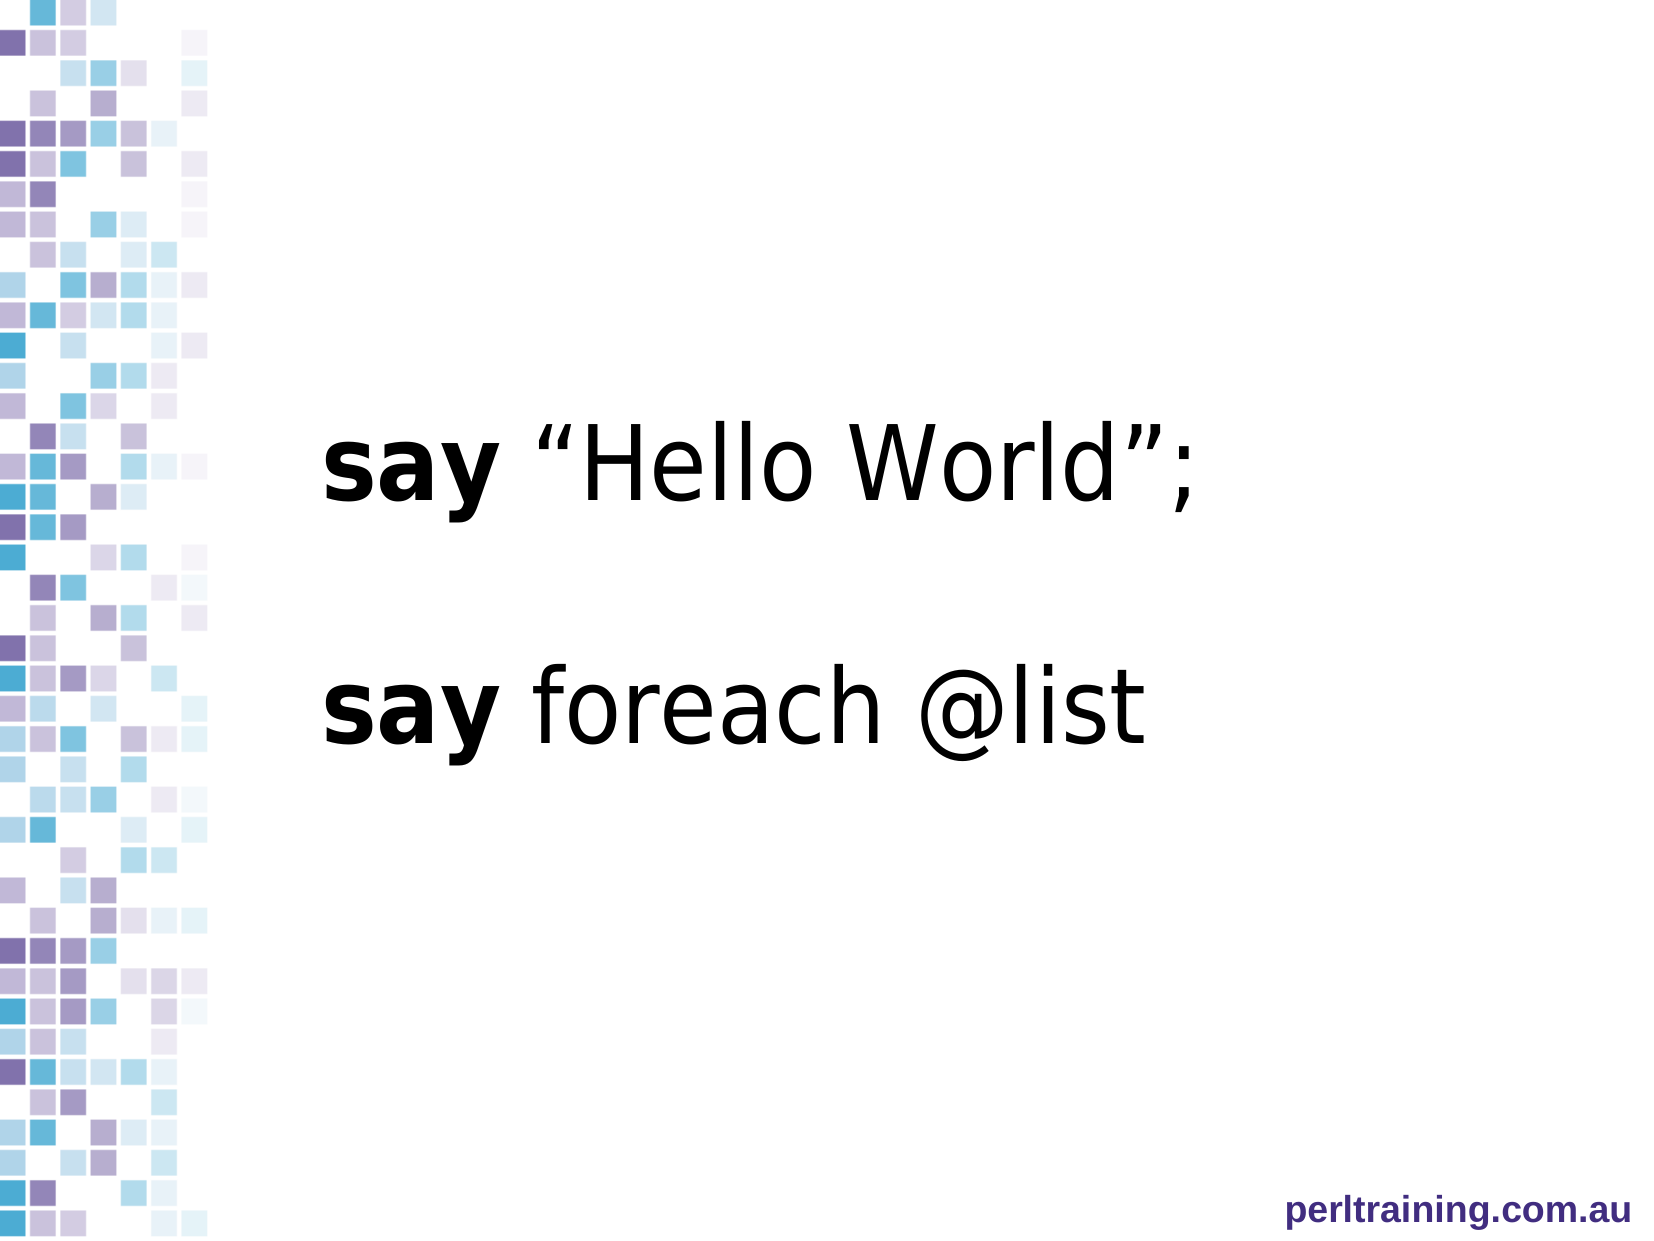

# say “Hello World”; say foreach @list